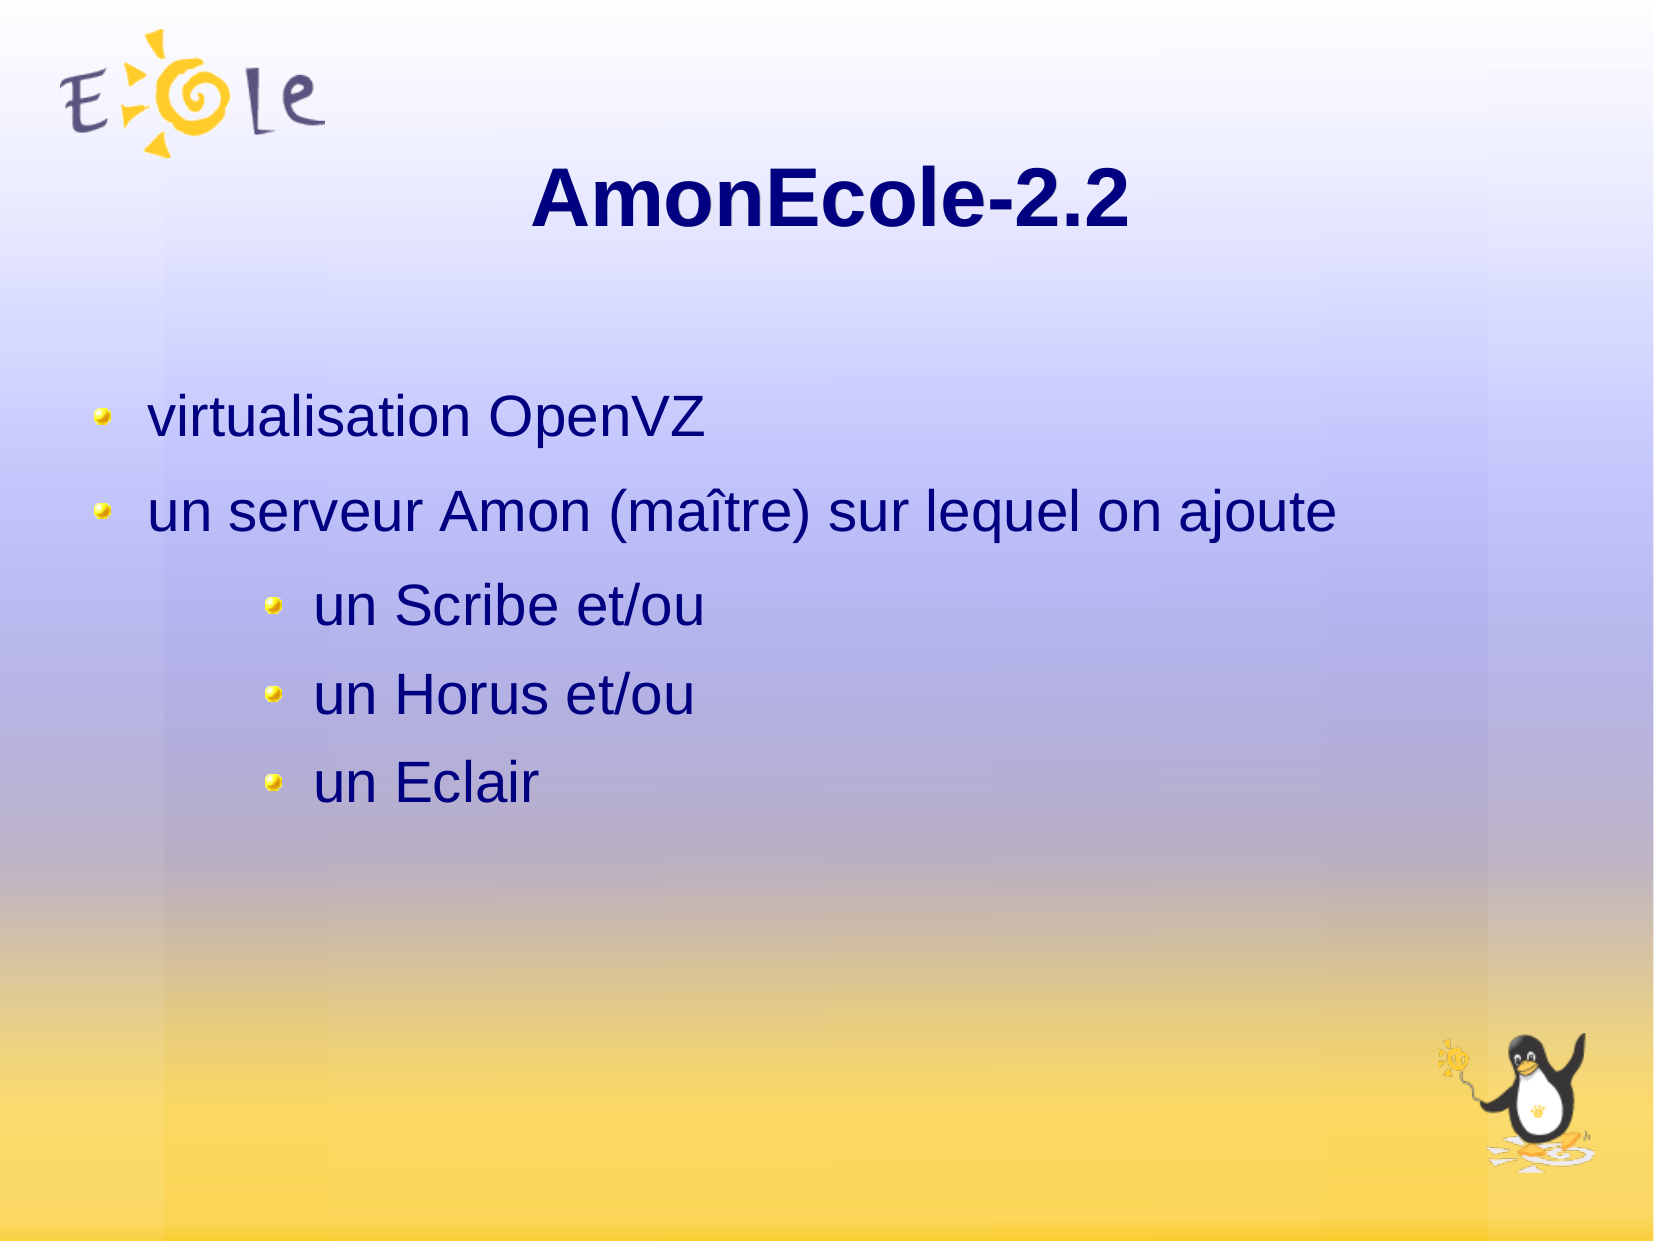

AmonEcole-2.2
# virtualisation OpenVZ
un serveur Amon (maître) sur lequel on ajoute
un Scribe et/ou
un Horus et/ou
un Eclair